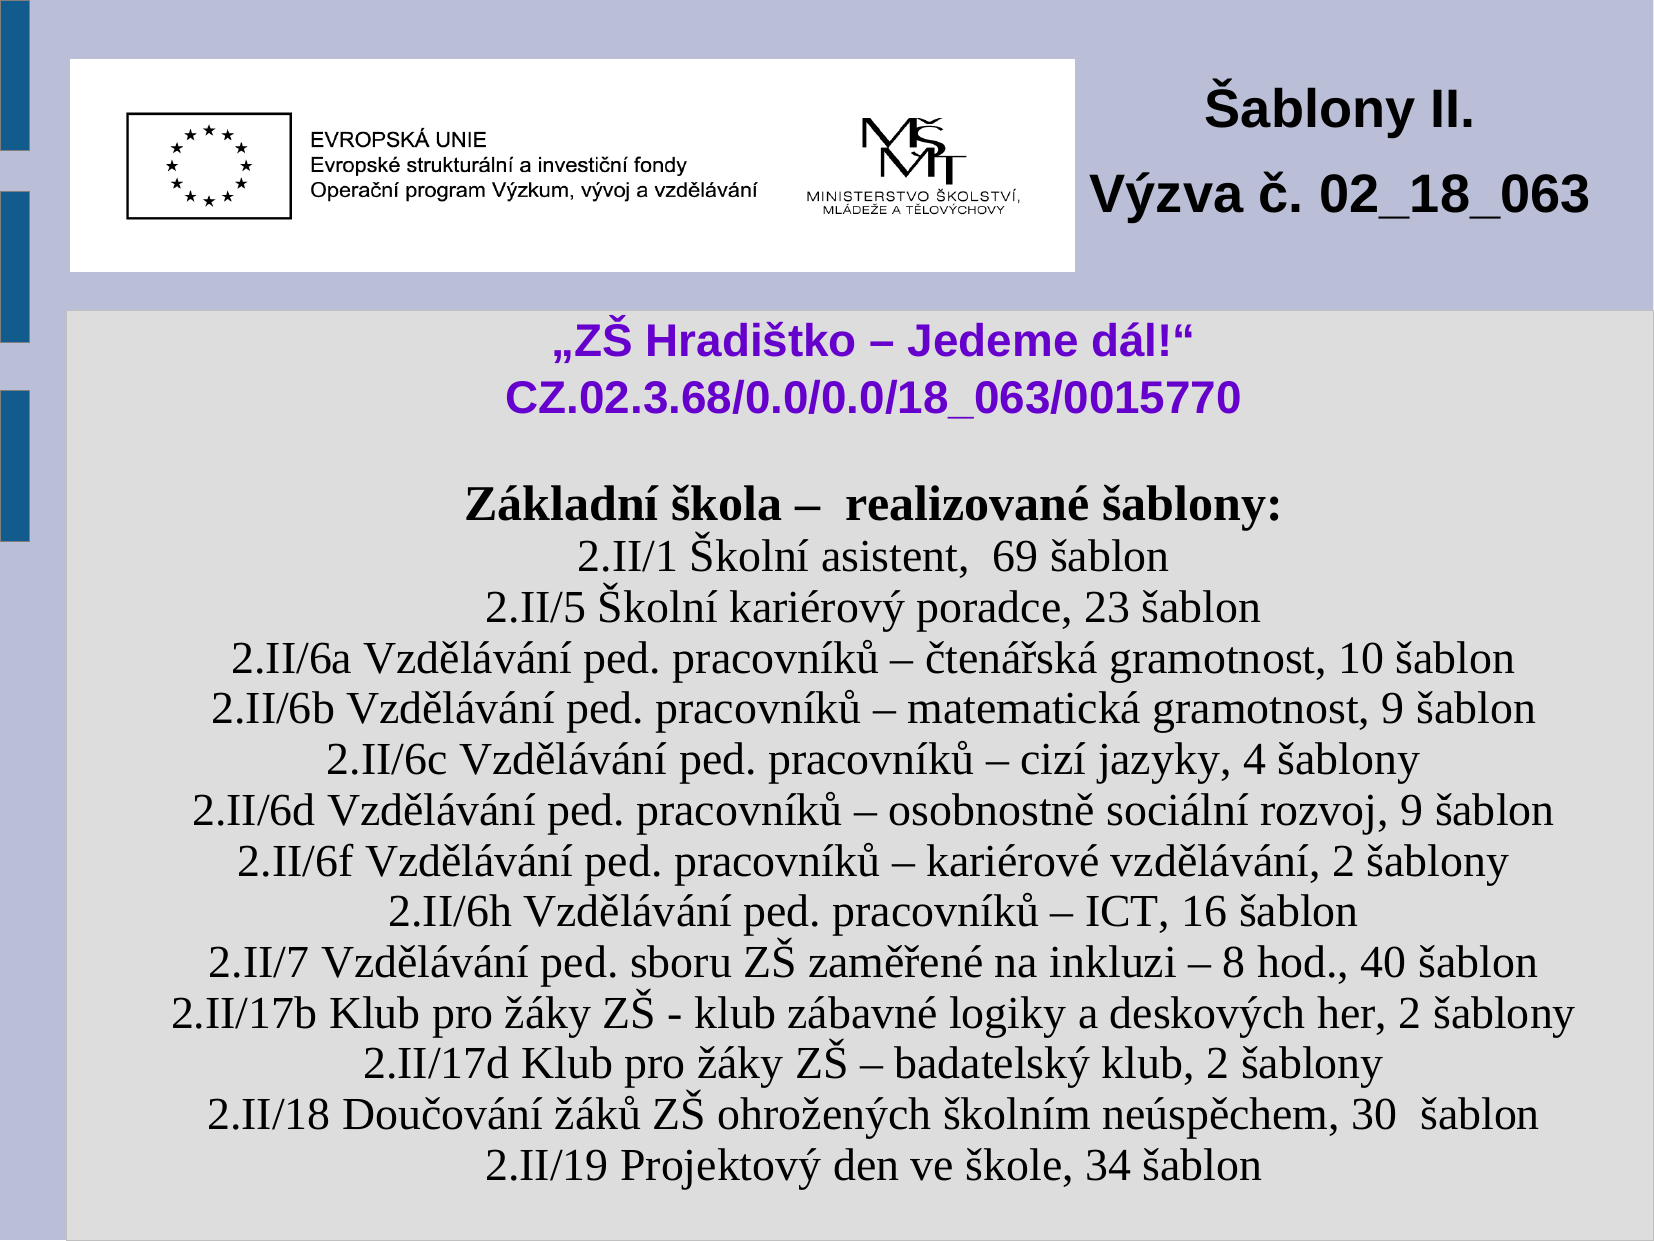

Šablony II.
Výzva č. 02_18_063
„ZŠ Hradištko – Jedeme dál!“
CZ.02.3.68/0.0/0.0/18_063/0015770
Základní škola – realizované šablony:
2.II/1 Školní asistent, 69 šablon
2.II/5 Školní kariérový poradce, 23 šablon
2.II/6a Vzdělávání ped. pracovníků – čtenářská gramotnost, 10 šablon
2.II/6b Vzdělávání ped. pracovníků – matematická gramotnost, 9 šablon
2.II/6c Vzdělávání ped. pracovníků – cizí jazyky, 4 šablony
2.II/6d Vzdělávání ped. pracovníků – osobnostně sociální rozvoj, 9 šablon
2.II/6f Vzdělávání ped. pracovníků – kariérové vzdělávání, 2 šablony
2.II/6h Vzdělávání ped. pracovníků – ICT, 16 šablon
2.II/7 Vzdělávání ped. sboru ZŠ zaměřené na inkluzi – 8 hod., 40 šablon
2.II/17b Klub pro žáky ZŠ - klub zábavné logiky a deskových her, 2 šablony
2.II/17d Klub pro žáky ZŠ – badatelský klub, 2 šablony
2.II/18 Doučování žáků ZŠ ohrožených školním neúspěchem, 30 šablon
2.II/19 Projektový den ve škole, 34 šablon
#